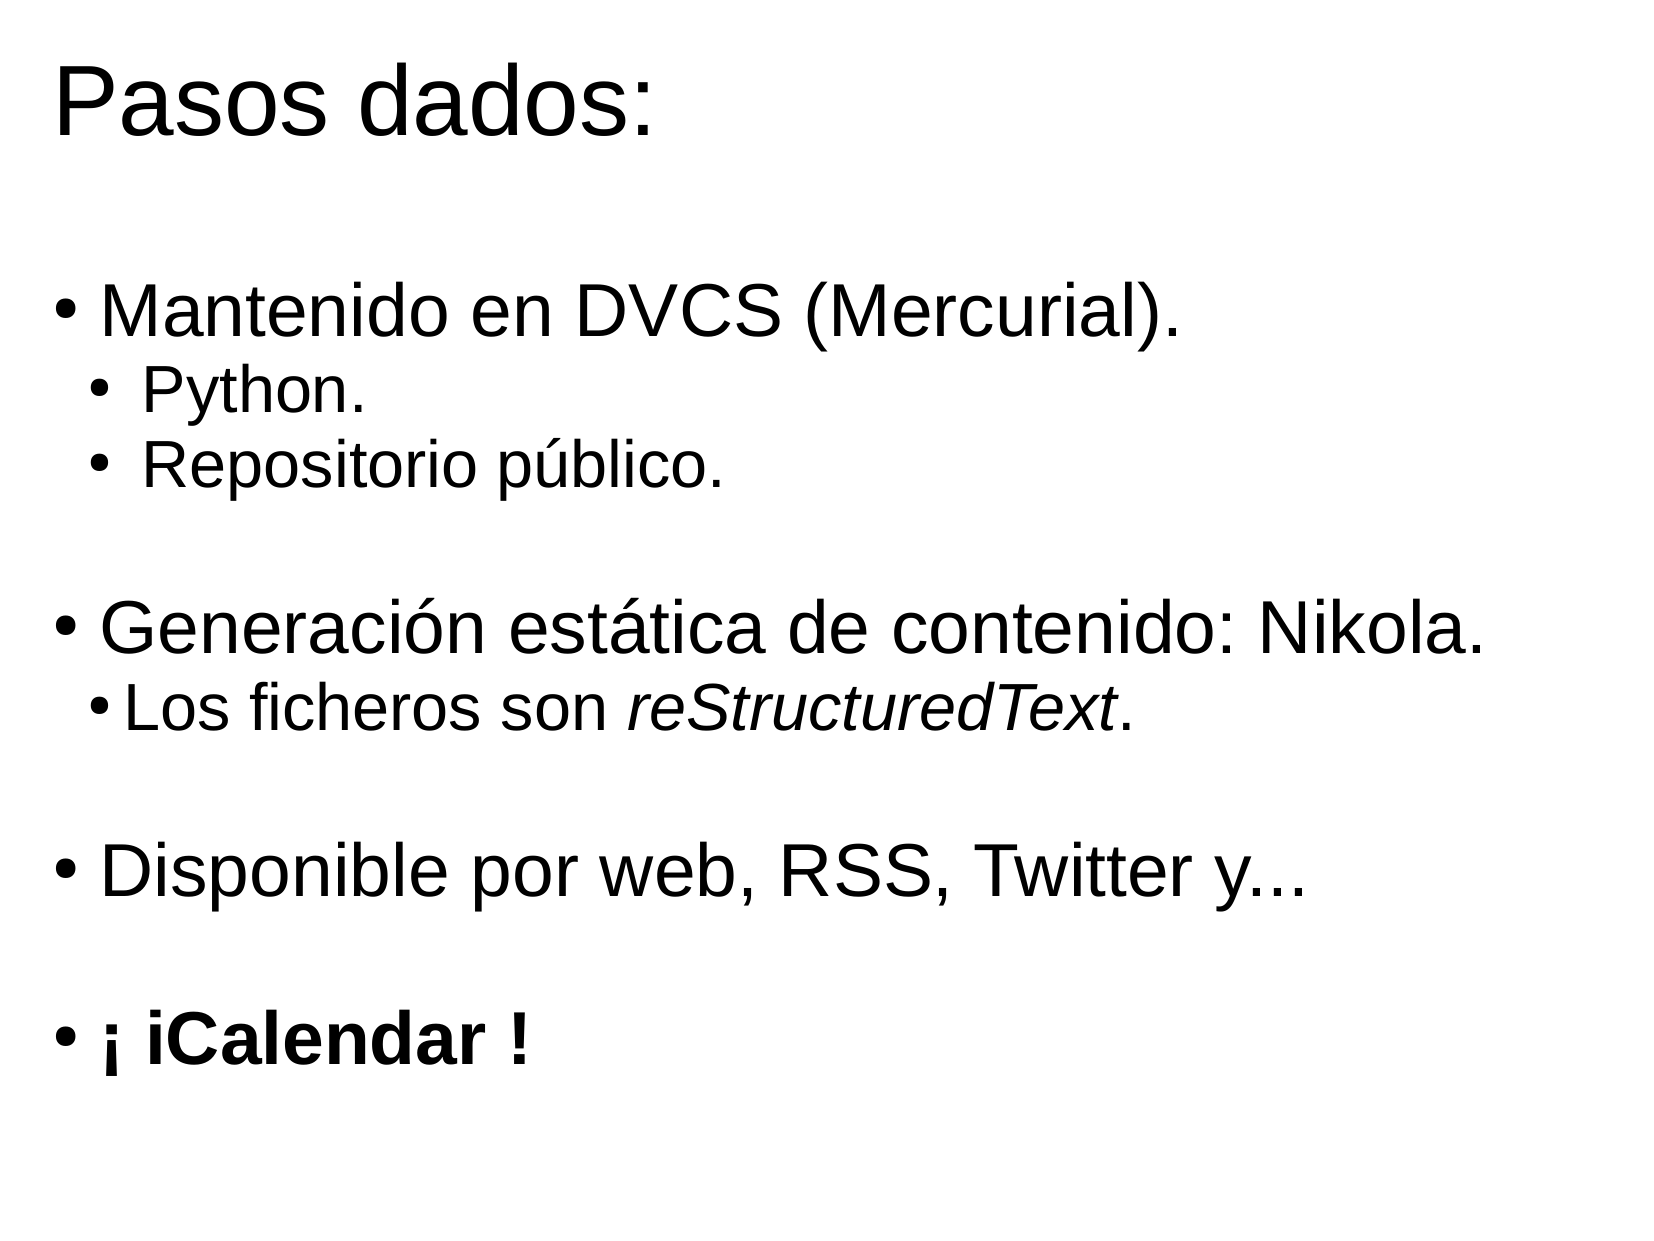

Pasos dados:
 Mantenido en DVCS (Mercurial).
 Python.
 Repositorio público.
 Generación estática de contenido: Nikola.
Los ficheros son reStructuredText.
 Disponible por web, RSS, Twitter y...
 ¡ iCalendar !